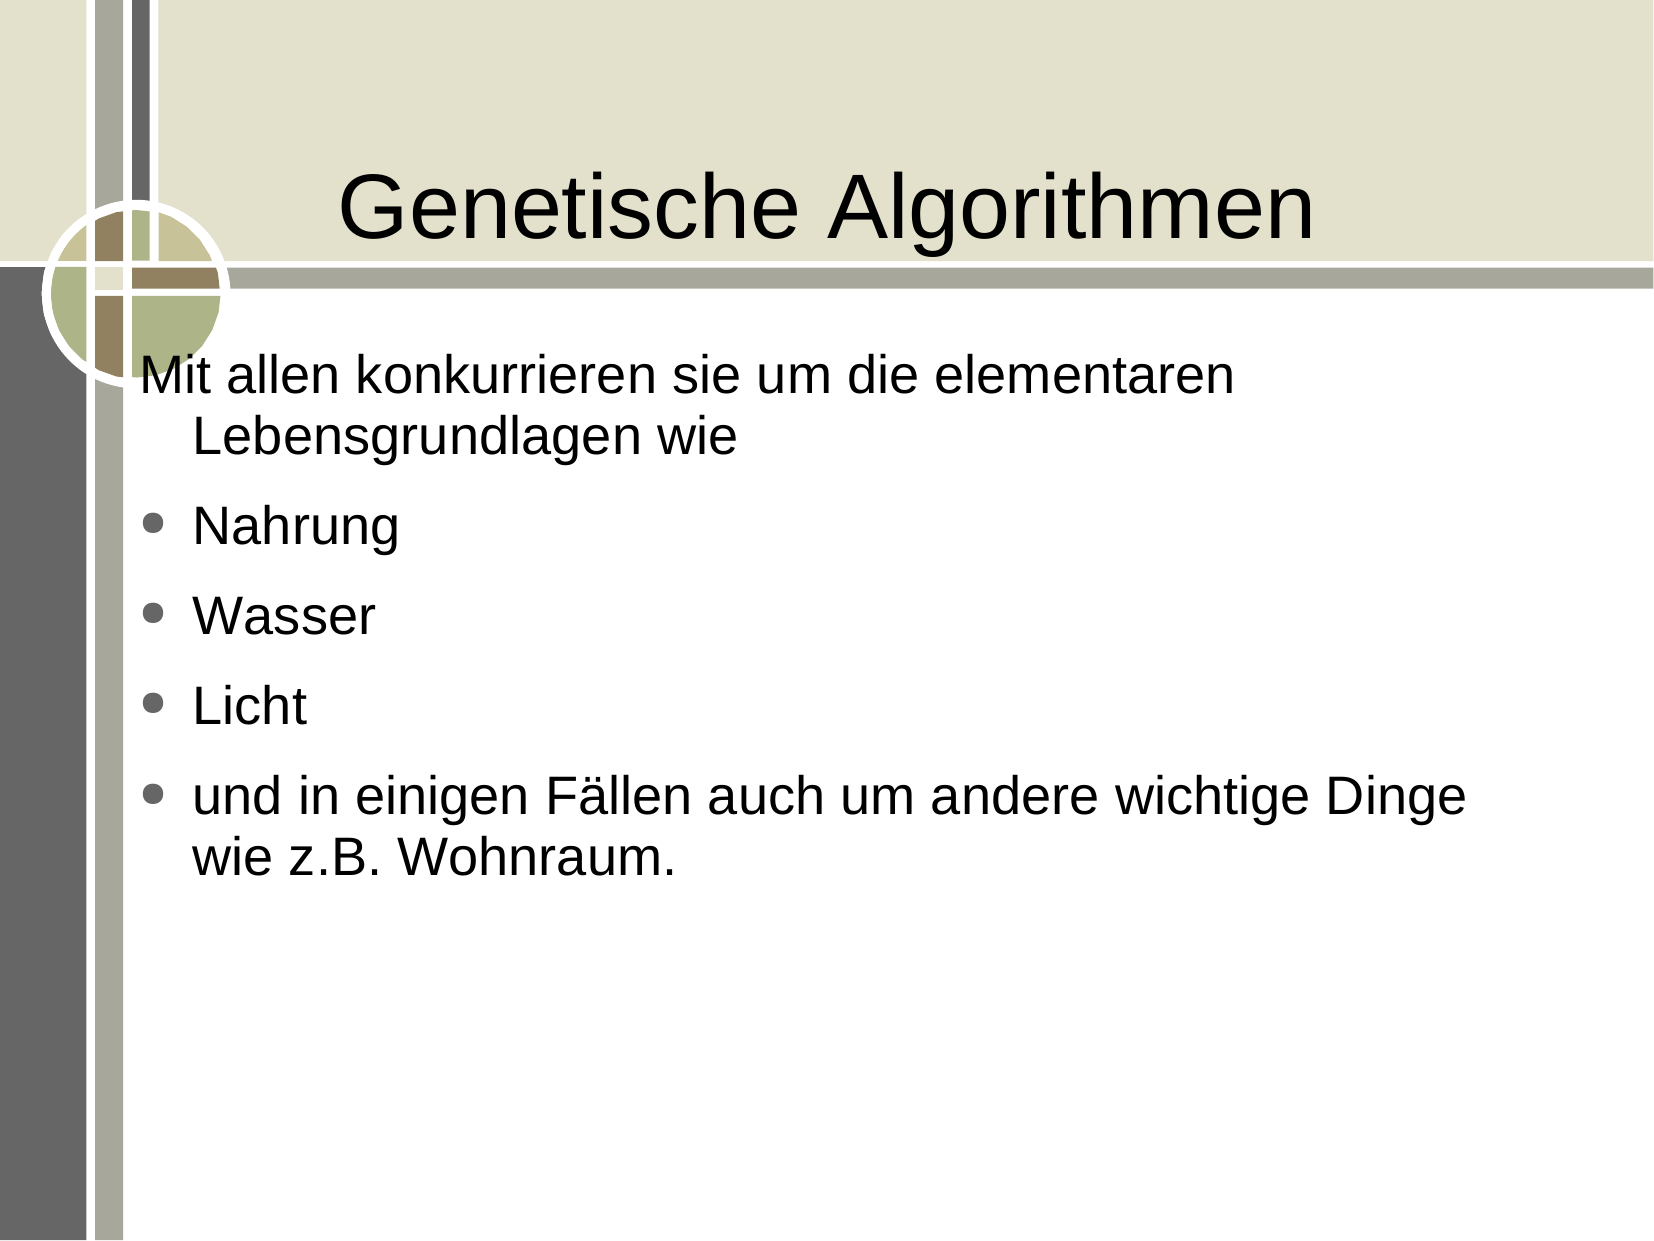

# Genetische Algorithmen
Mit allen konkurrieren sie um die elementaren Lebensgrundlagen wie
Nahrung
Wasser
Licht
und in einigen Fällen auch um andere wichtige Dinge wie z.B. Wohnraum.